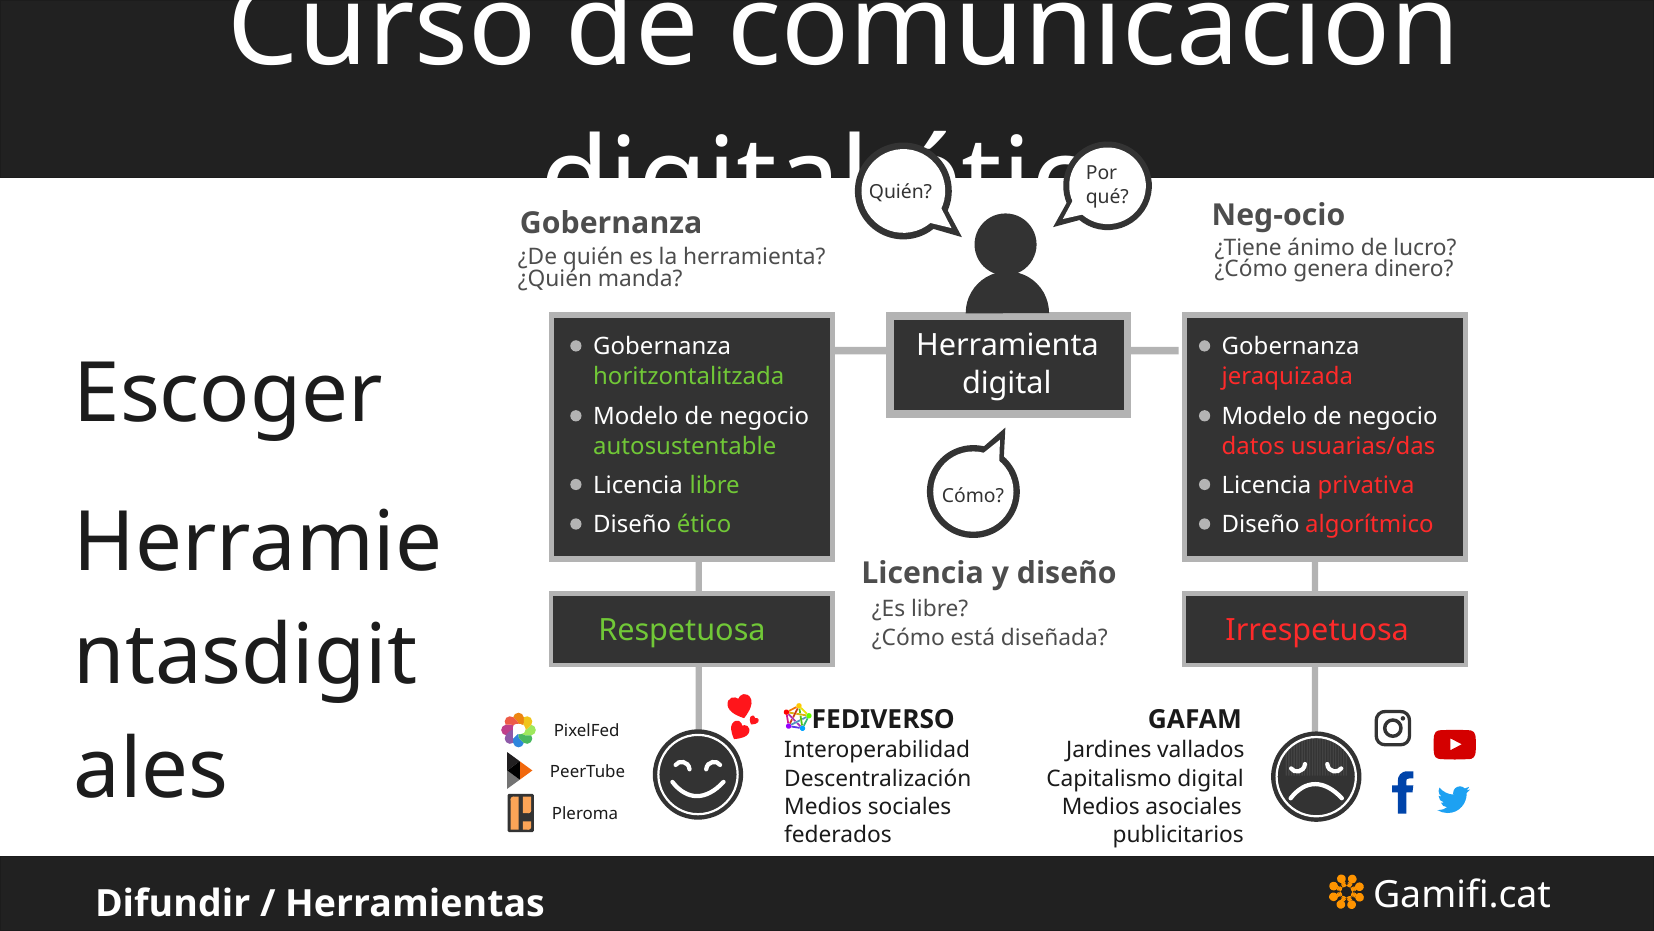

# Curso de comunicación digital ética
Escoger
Herramientasdigitales
Gamifi.cat
Difundir / Herramientas